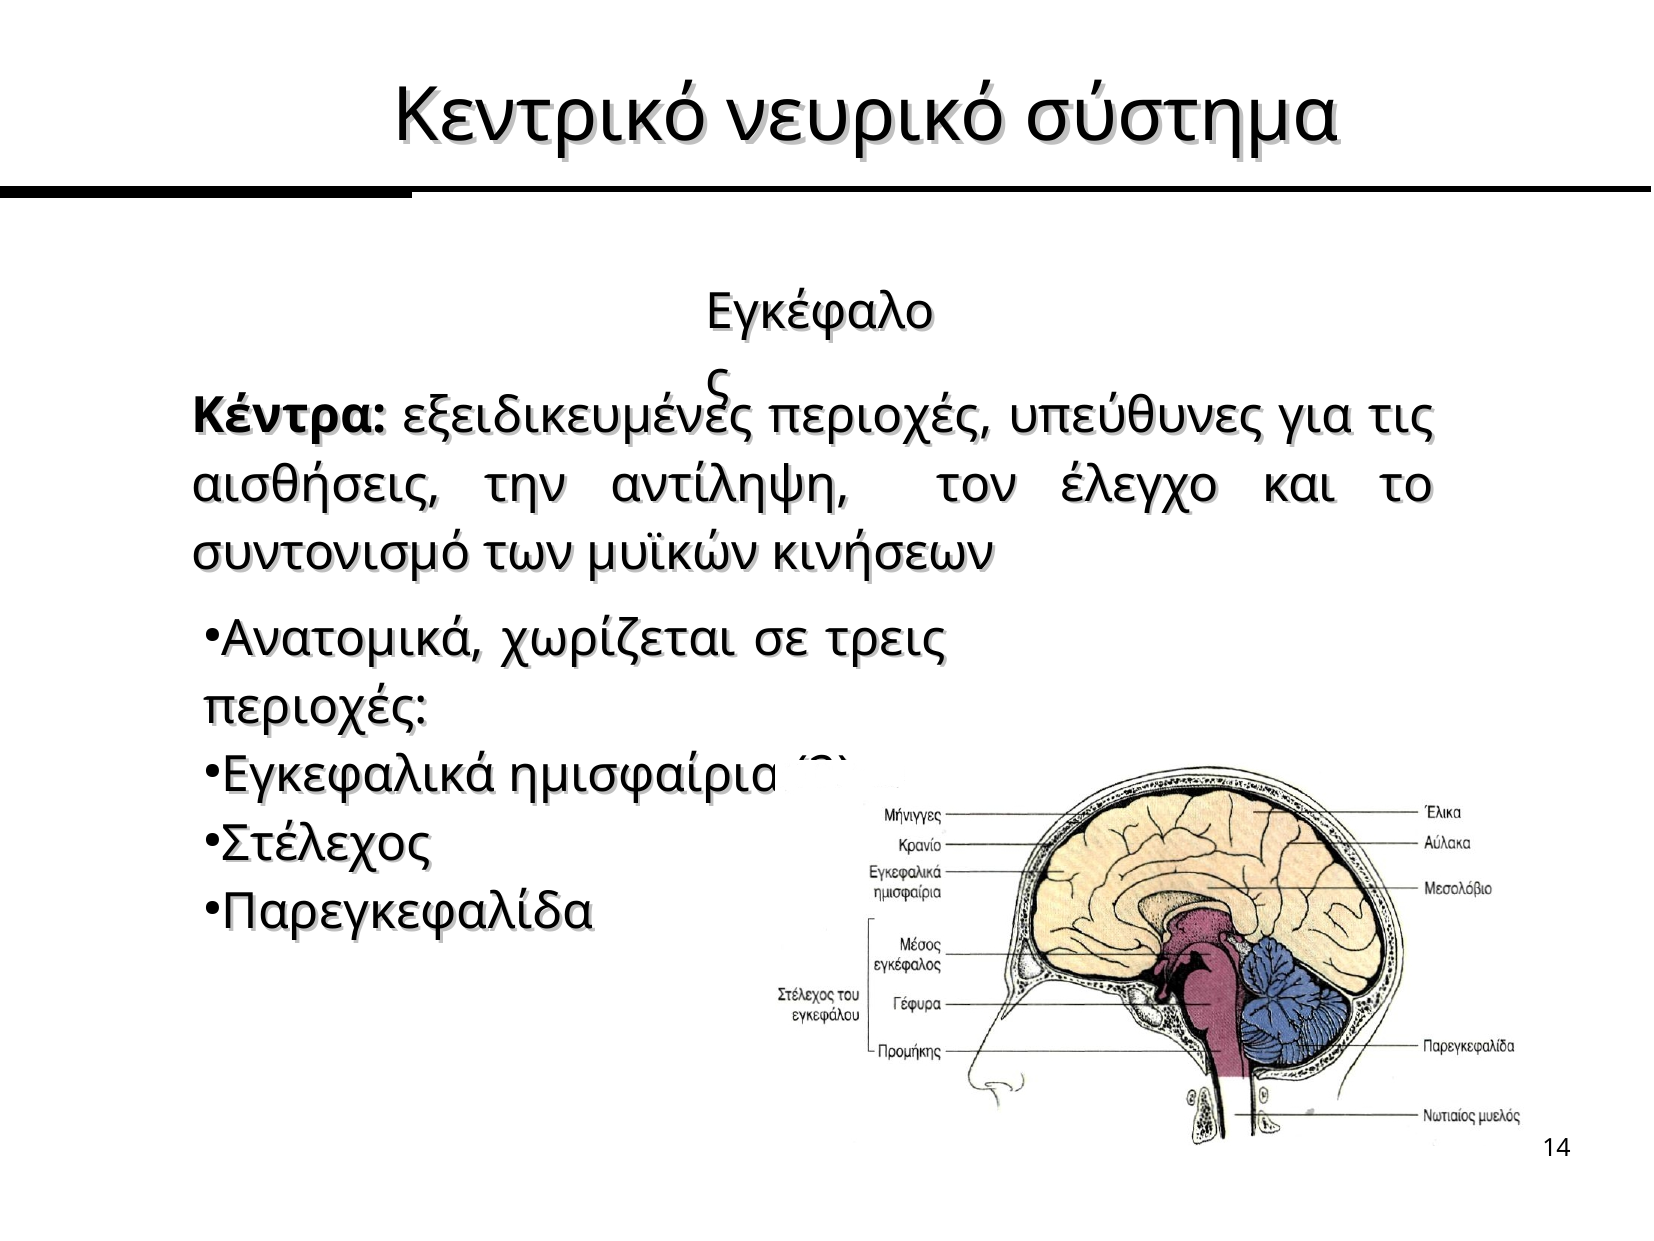

Κεντρικό νευρικό σύστημα
Εγκέφαλος
Κέντρα: εξειδικευμένες περιοχές, υπεύθυνες για τις αισθήσεις, την αντίληψη, τον έλεγχο και το συντονισμό των μυϊκών κινήσεων
Ανατομικά, χωρίζεται σε τρεις περιοχές:
Εγκεφαλικά ημισφαίρια (2)
Στέλεχος
Παρεγκεφαλίδα
14